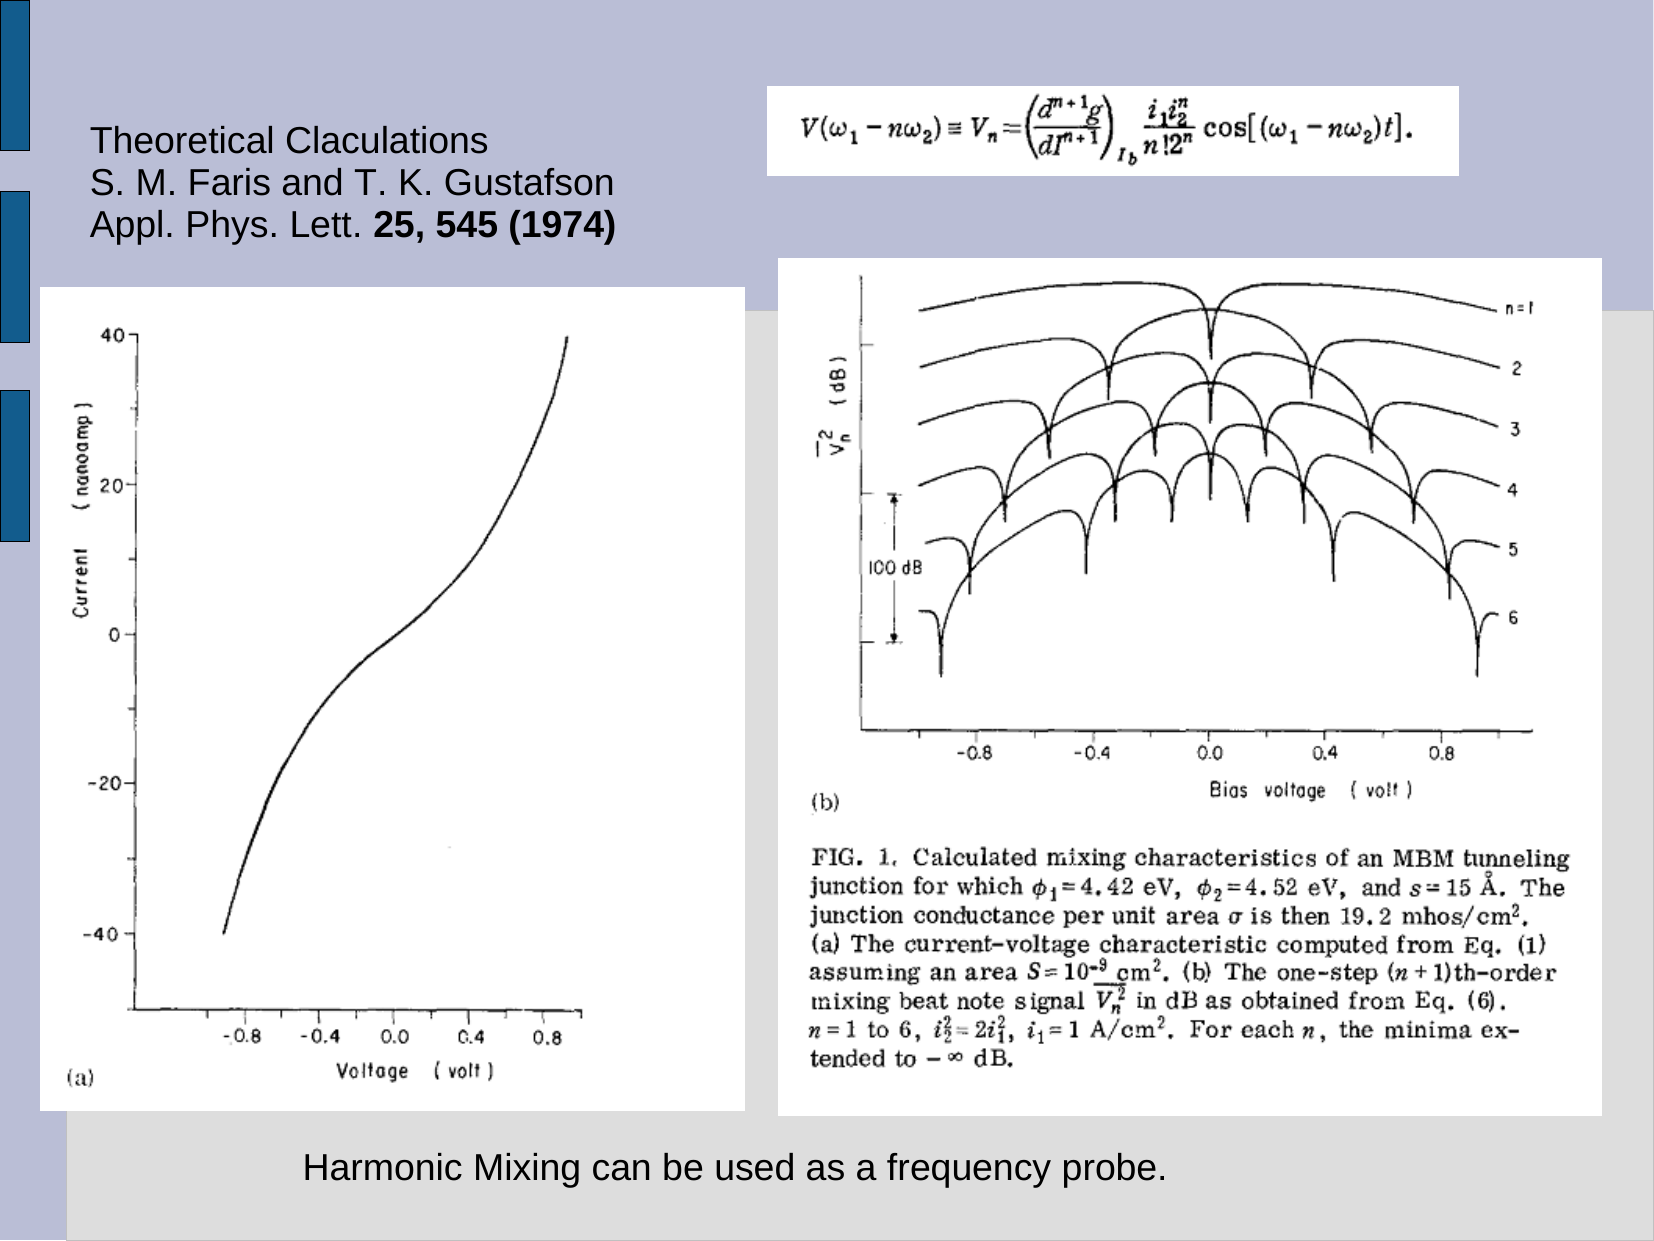

Theoretical Claculations
S. M. Faris and T. K. Gustafson
Appl. Phys. Lett. 25, 545 (1974)
Harmonic Mixing can be used as a frequency probe.